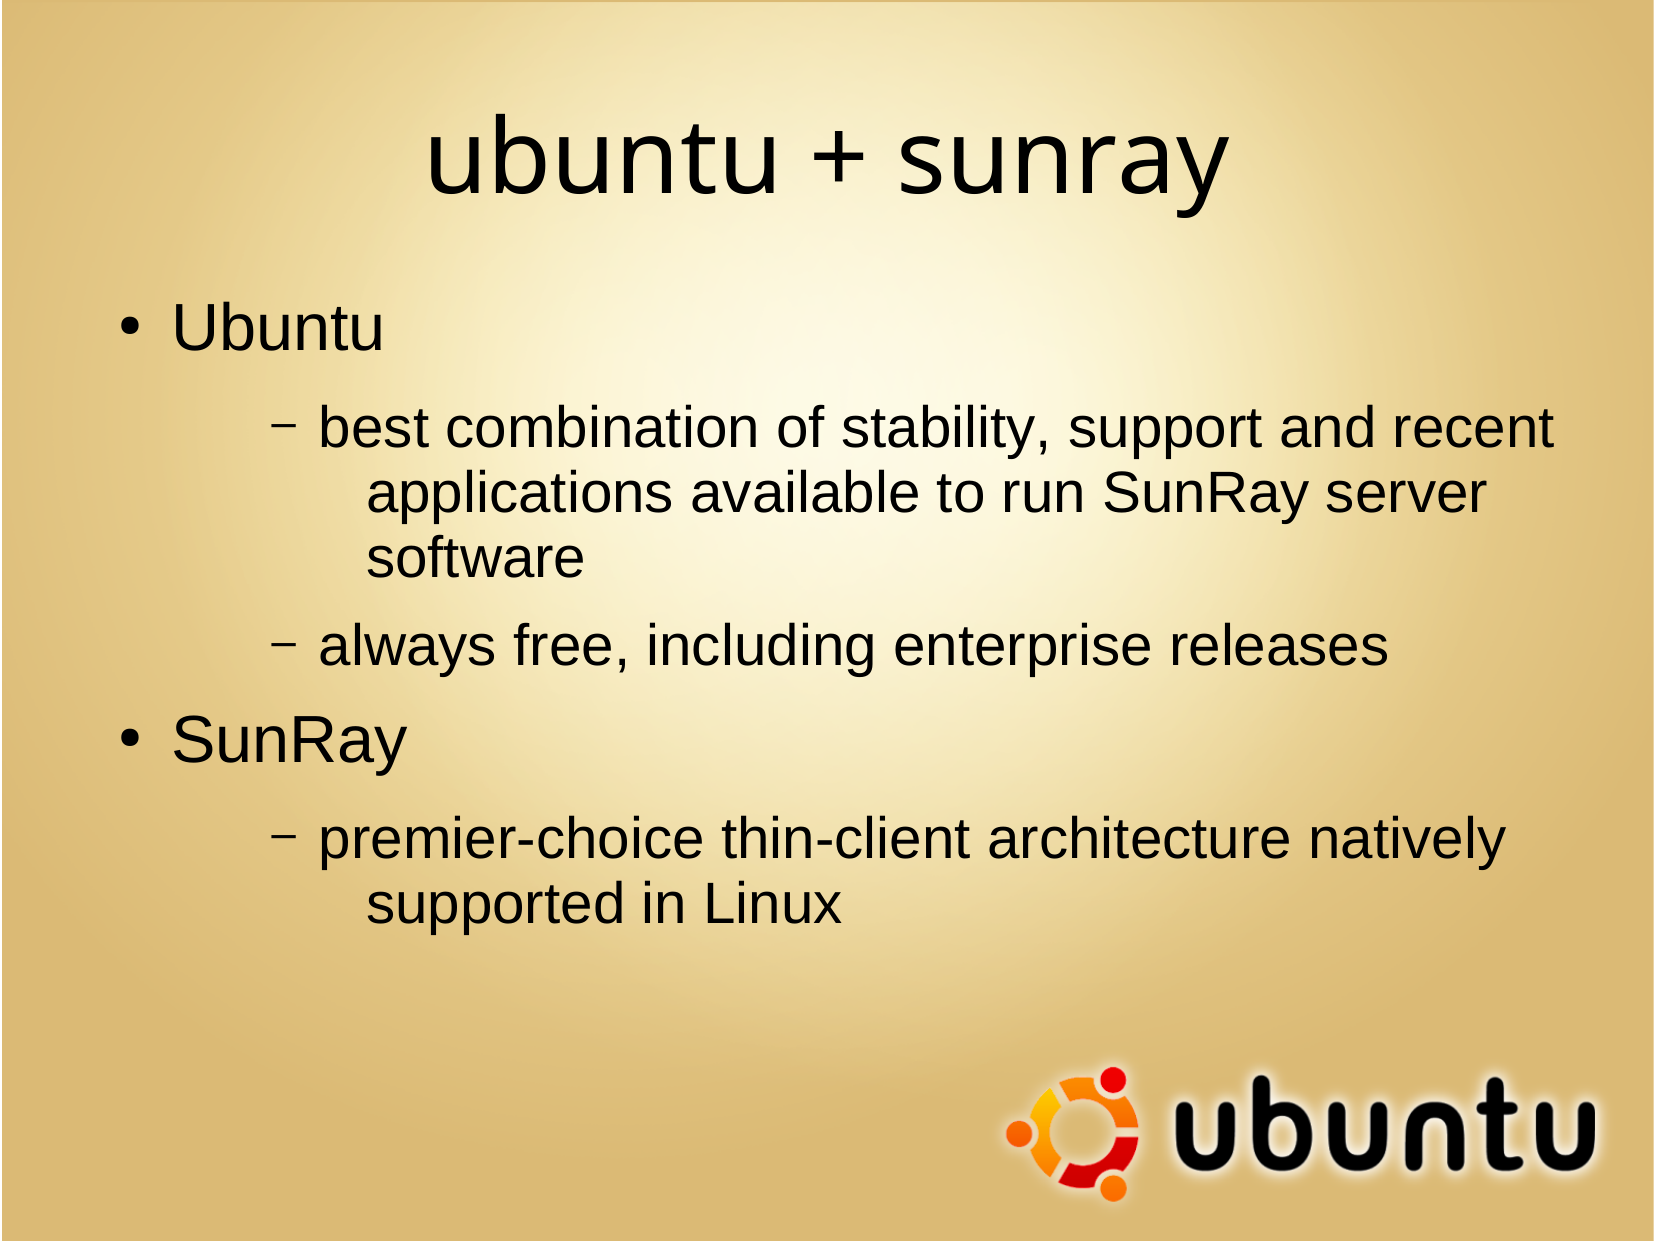

# ubuntu + sunray
Ubuntu
best combination of stability, support and recent applications available to run SunRay server software
always free, including enterprise releases
SunRay
premier-choice thin-client architecture natively supported in Linux